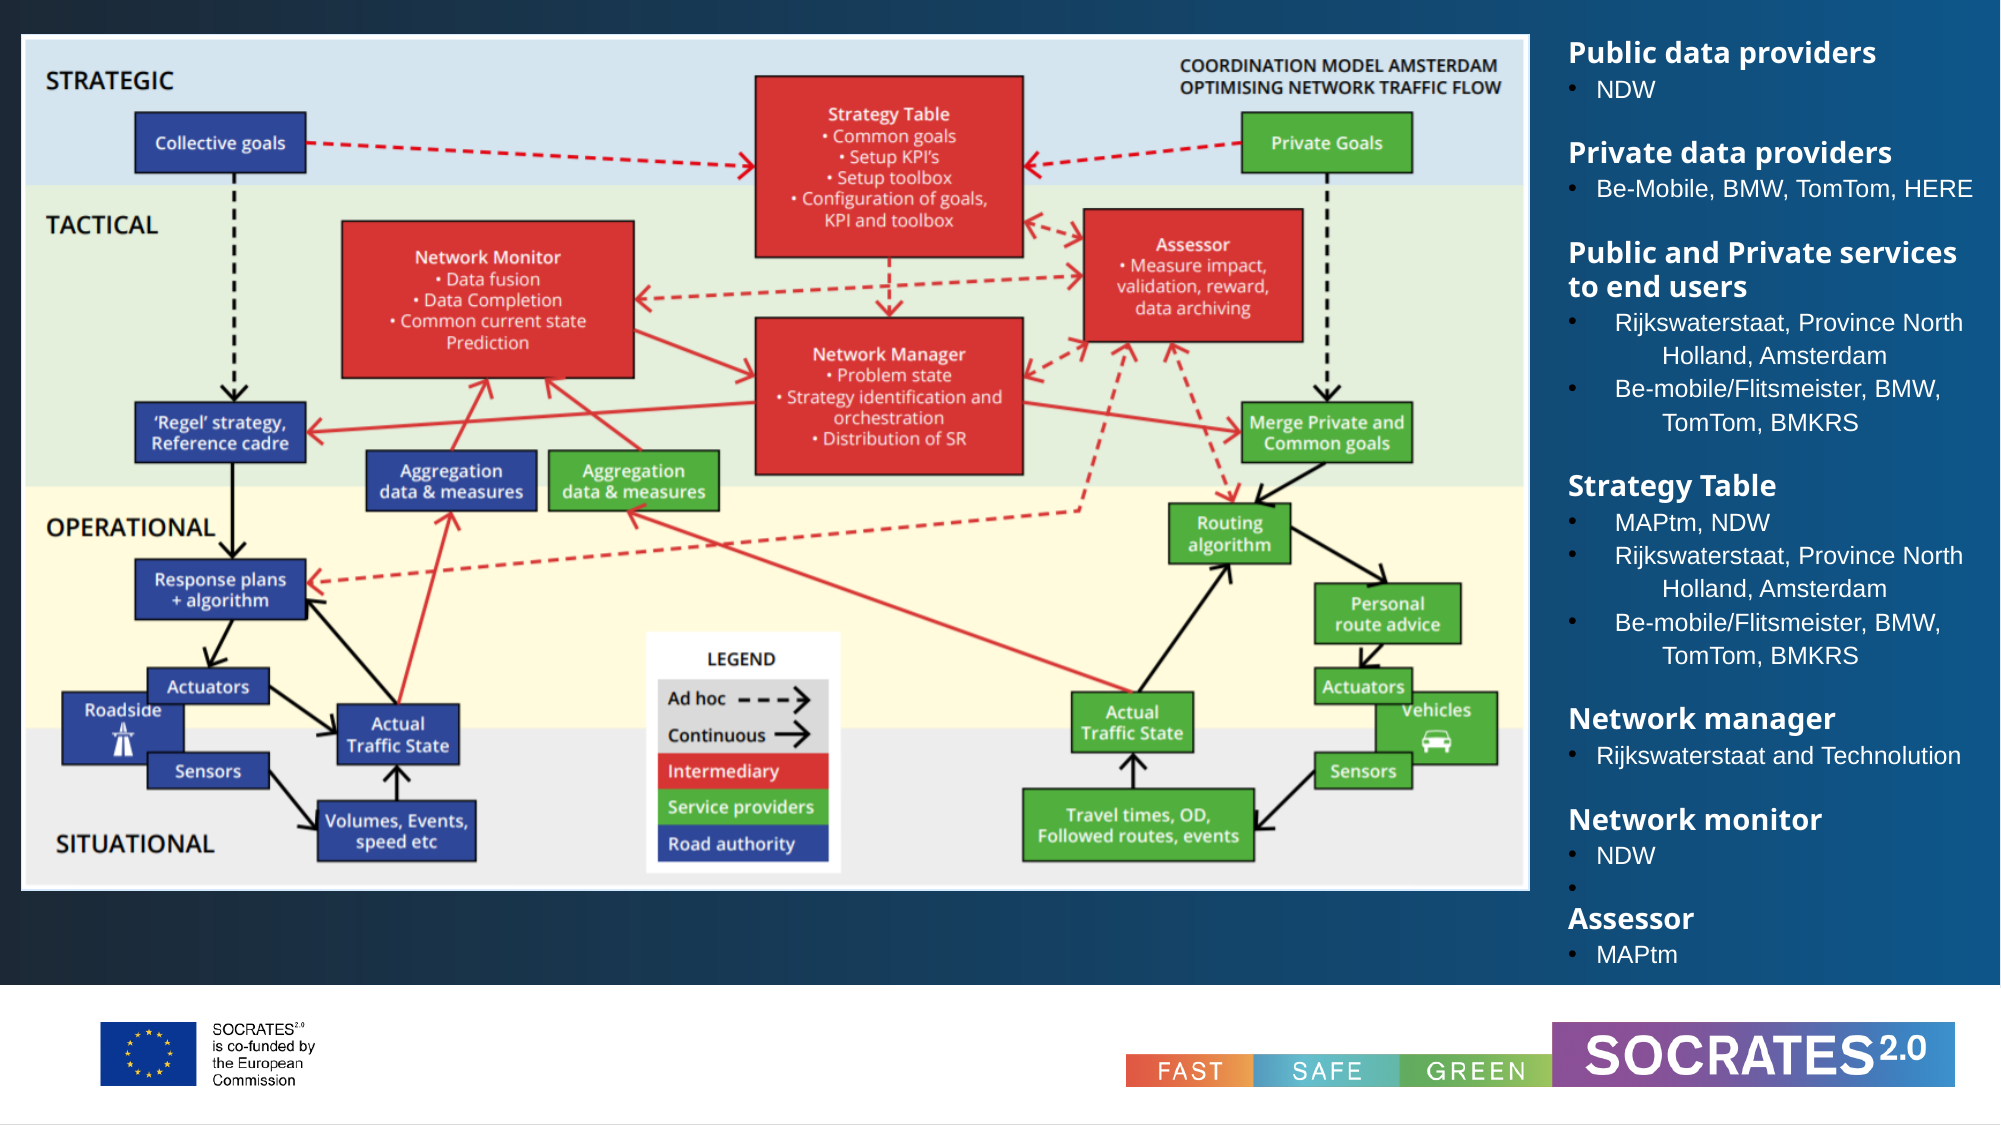

Public data providers
NDW
Private data providers
Be-Mobile, BMW, TomTom, HERE
Public and Private services to end users
Rijkswaterstaat, Province North Holland, Amsterdam
Be-mobile/Flitsmeister, BMW, TomTom, BMKRS
Strategy Table
MAPtm, NDW
Rijkswaterstaat, Province North Holland, Amsterdam
Be-mobile/Flitsmeister, BMW, TomTom, BMKRS
Network manager
Rijkswaterstaat and Technolution
Network monitor
NDW
Assessor
MAPtm